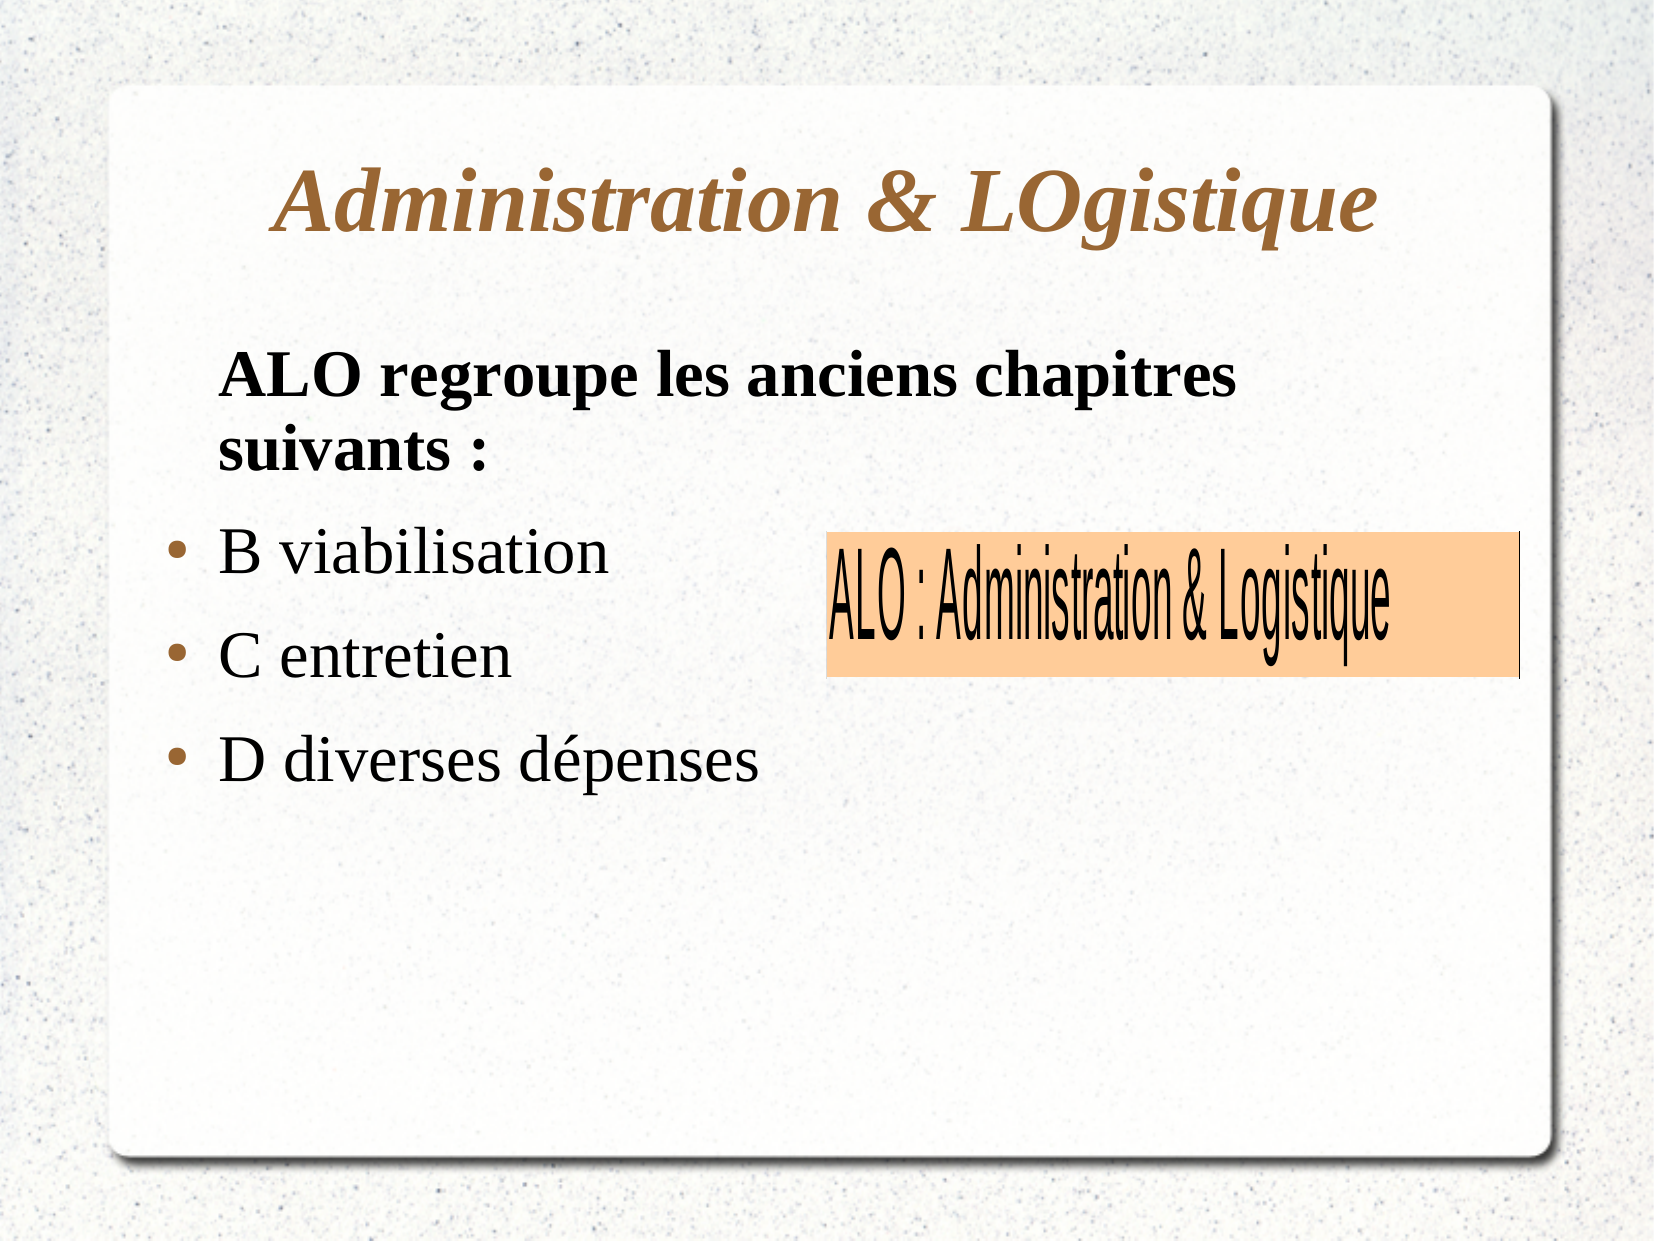

# Administration & LOgistique
ALO regroupe les anciens chapitres suivants :
B viabilisation
C entretien
D diverses dépenses